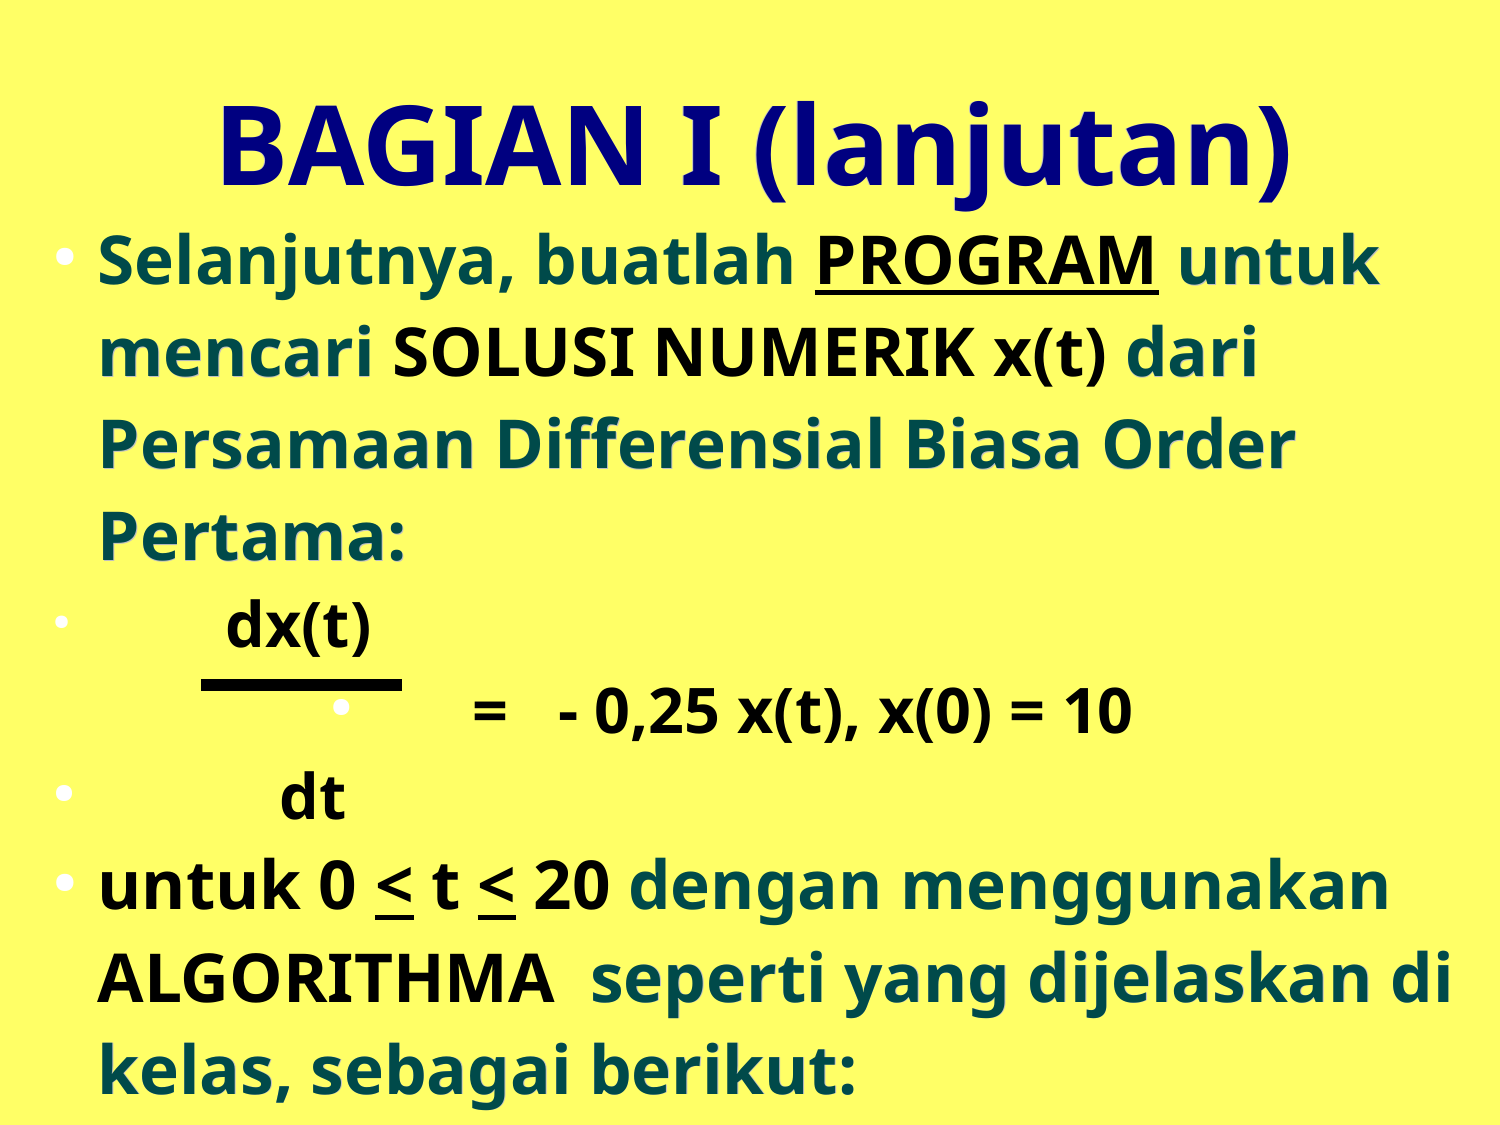

# BAGIAN I (lanjutan)
Selanjutnya, buatlah PROGRAM untuk mencari SOLUSI NUMERIK x(t) dari Persamaan Differensial Biasa Order Pertama:
 dx(t)
 = - 0,25 x(t), x(0) = 10
 dt
untuk 0 < t < 20 dengan menggunakan ALGORITHMA seperti yang dijelaskan di kelas, sebagai berikut: